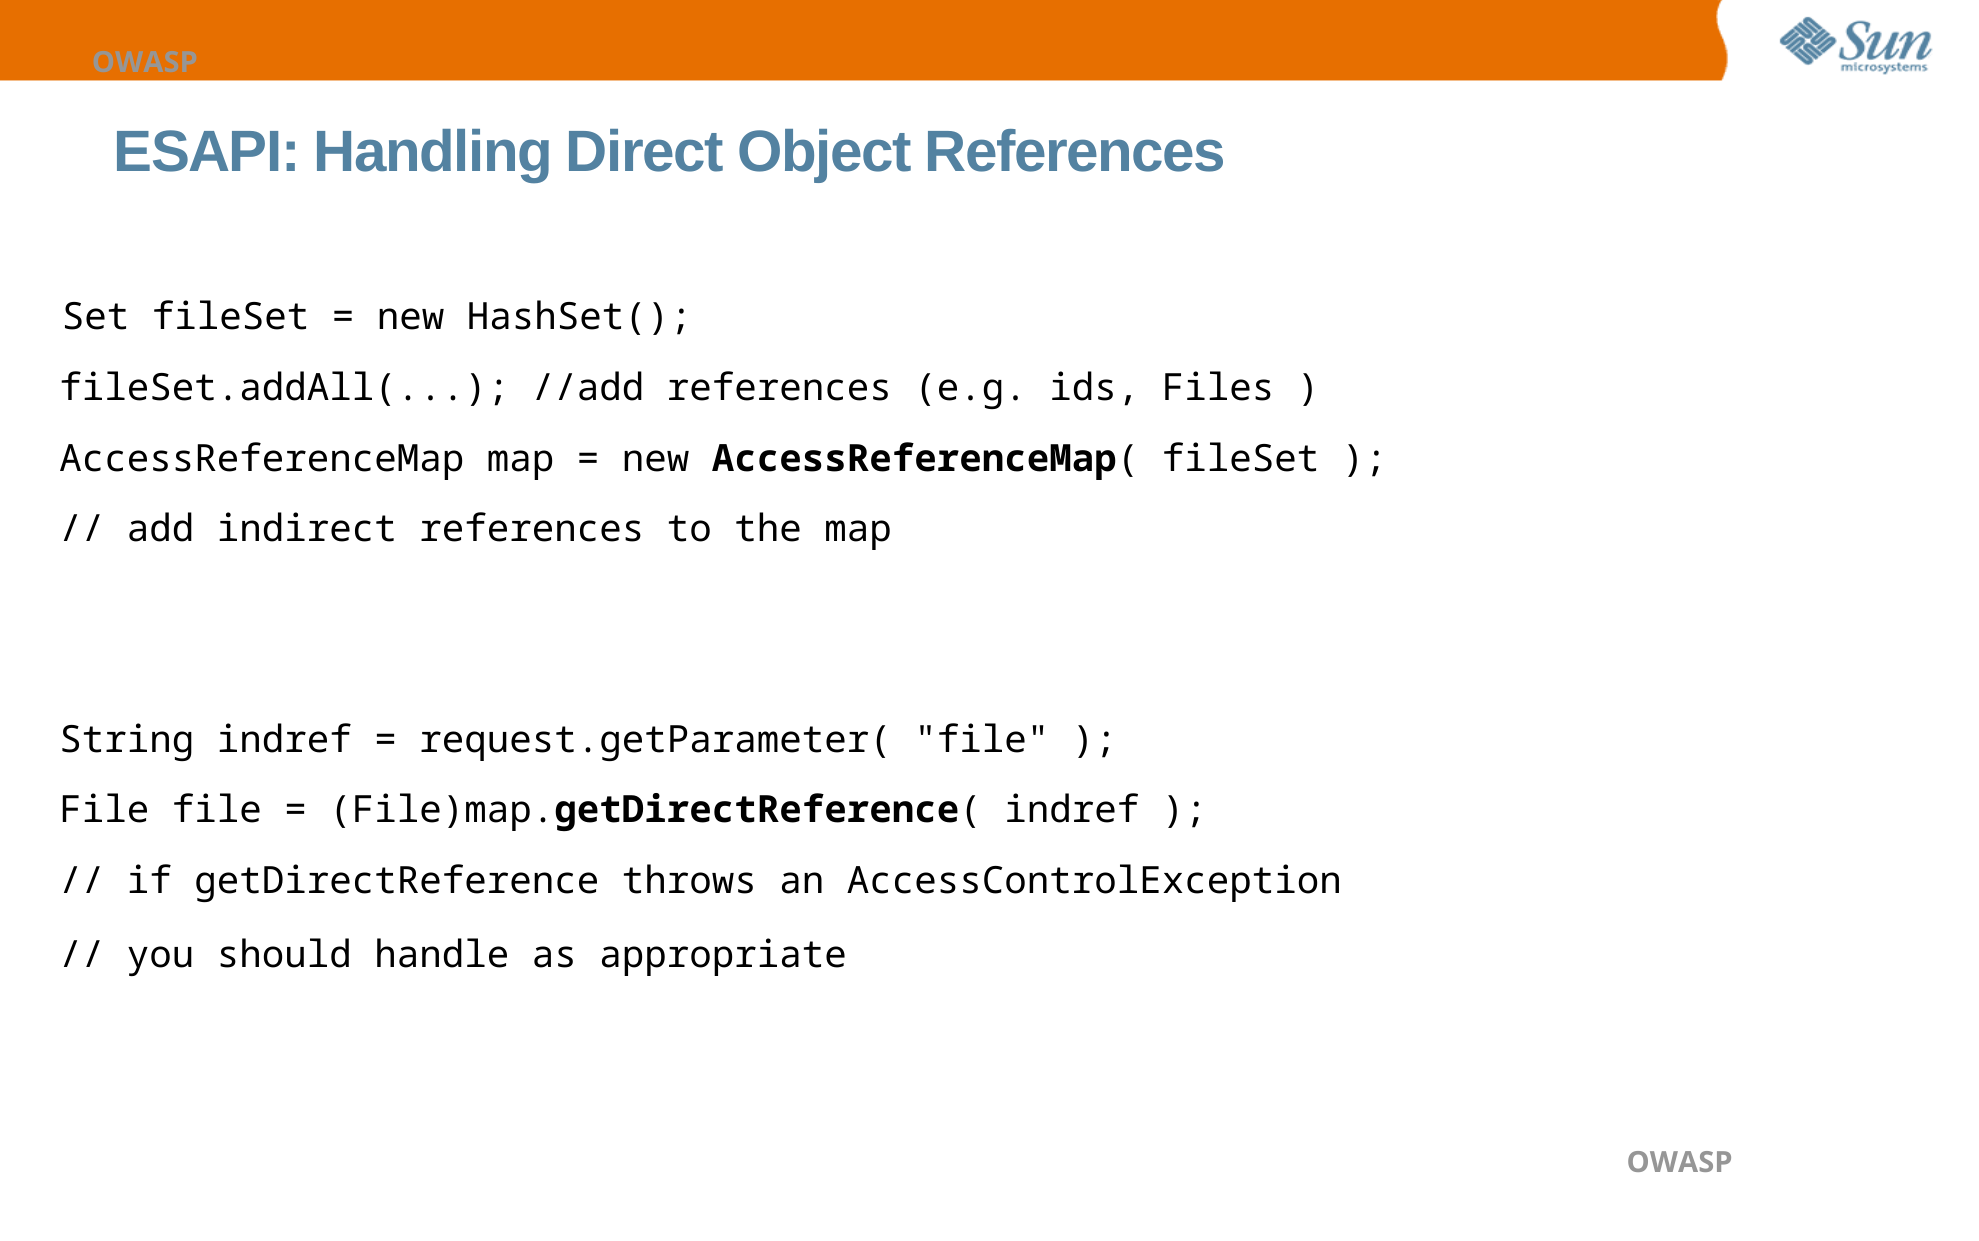

ESAPI: Handling Direct Object References
# Set fileSet = new HashSet();
 fileSet.addAll(...); //add references (e.g. ids, Files )
 AccessReferenceMap map = new AccessReferenceMap( fileSet );
 // add indirect references to the map
 String indref = request.getParameter( "file" );
 File file = (File)map.getDirectReference( indref );
 // if getDirectReference throws an AccessControlException
 // you should handle as appropriate